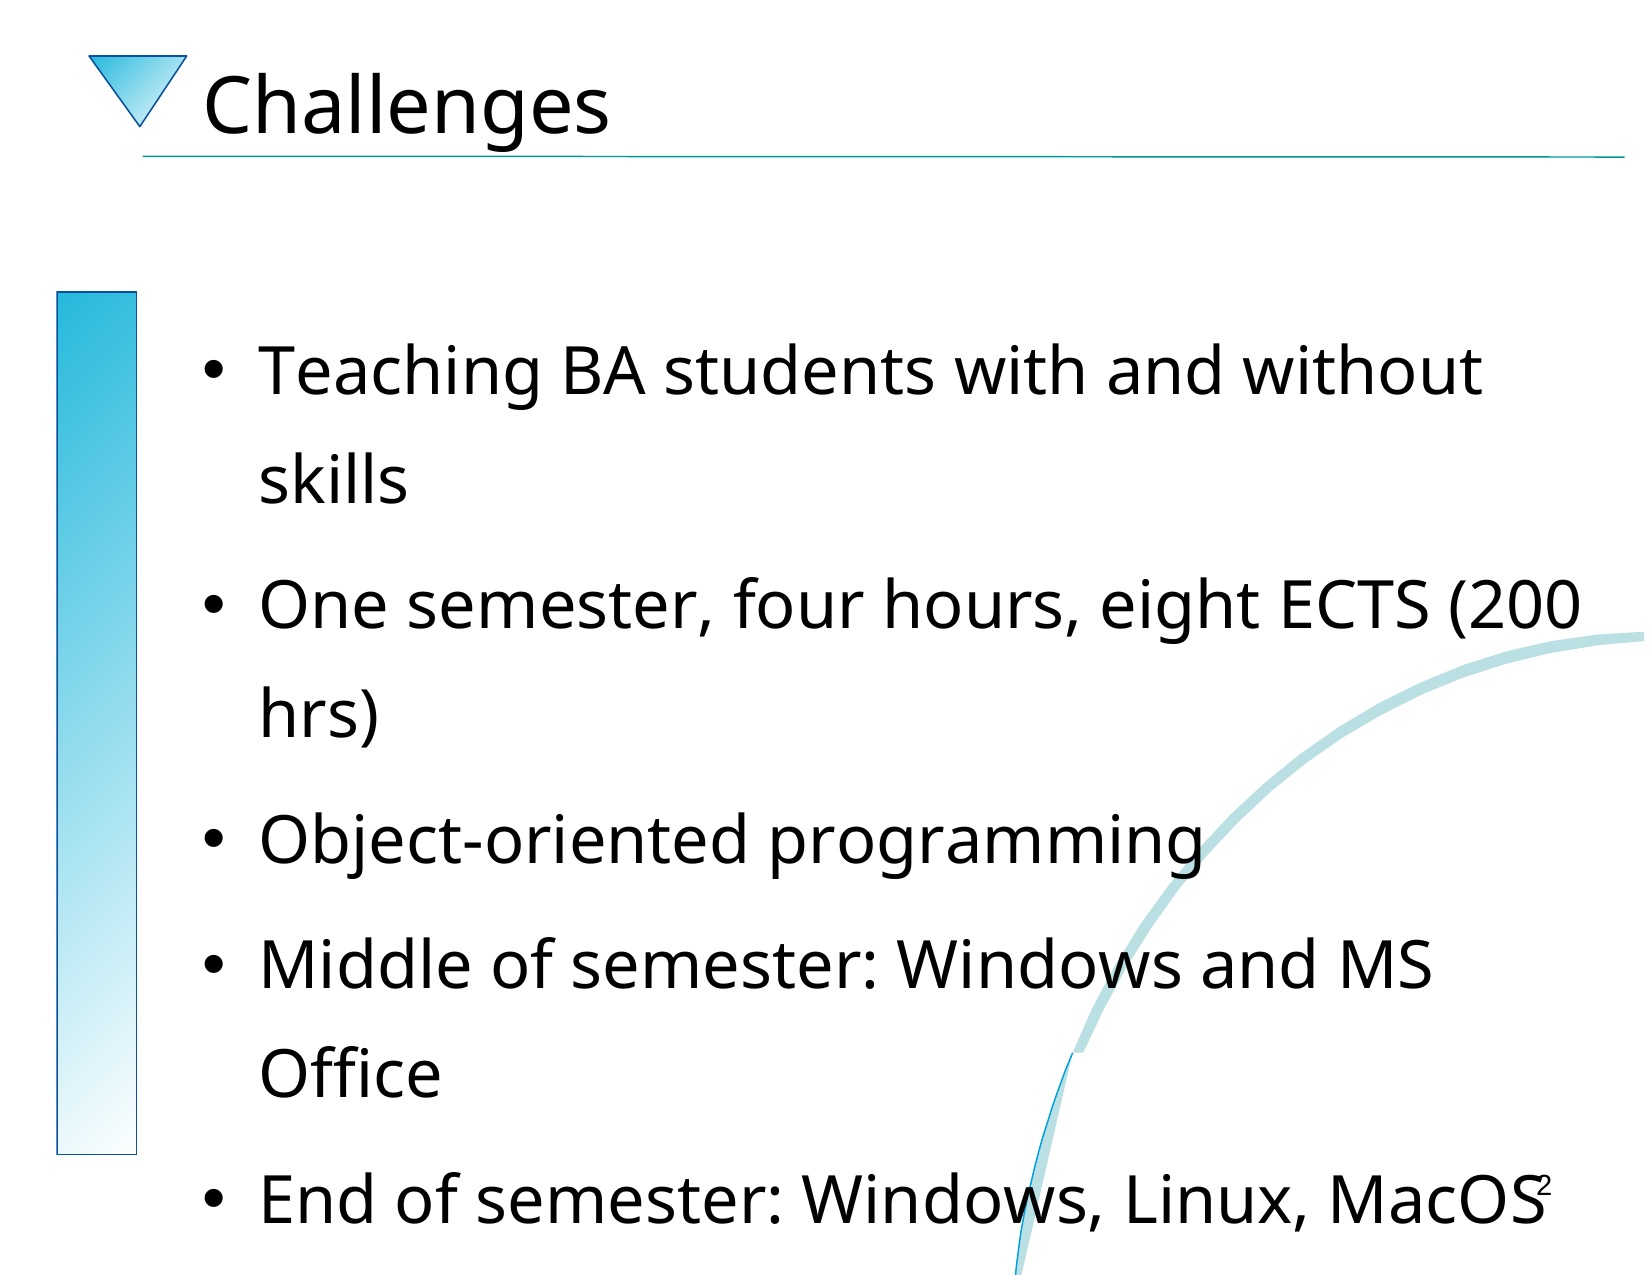

# Challenges
Teaching BA students with and without skills
One semester, four hours, eight ECTS (200 hrs)
Object-oriented programming
Middle of semester: Windows and MS Office
End of semester: Windows, Linux, MacOS and portable (!) GUIs, Internet programming, OpenOffice/LibreOffice, parsing XML text
2